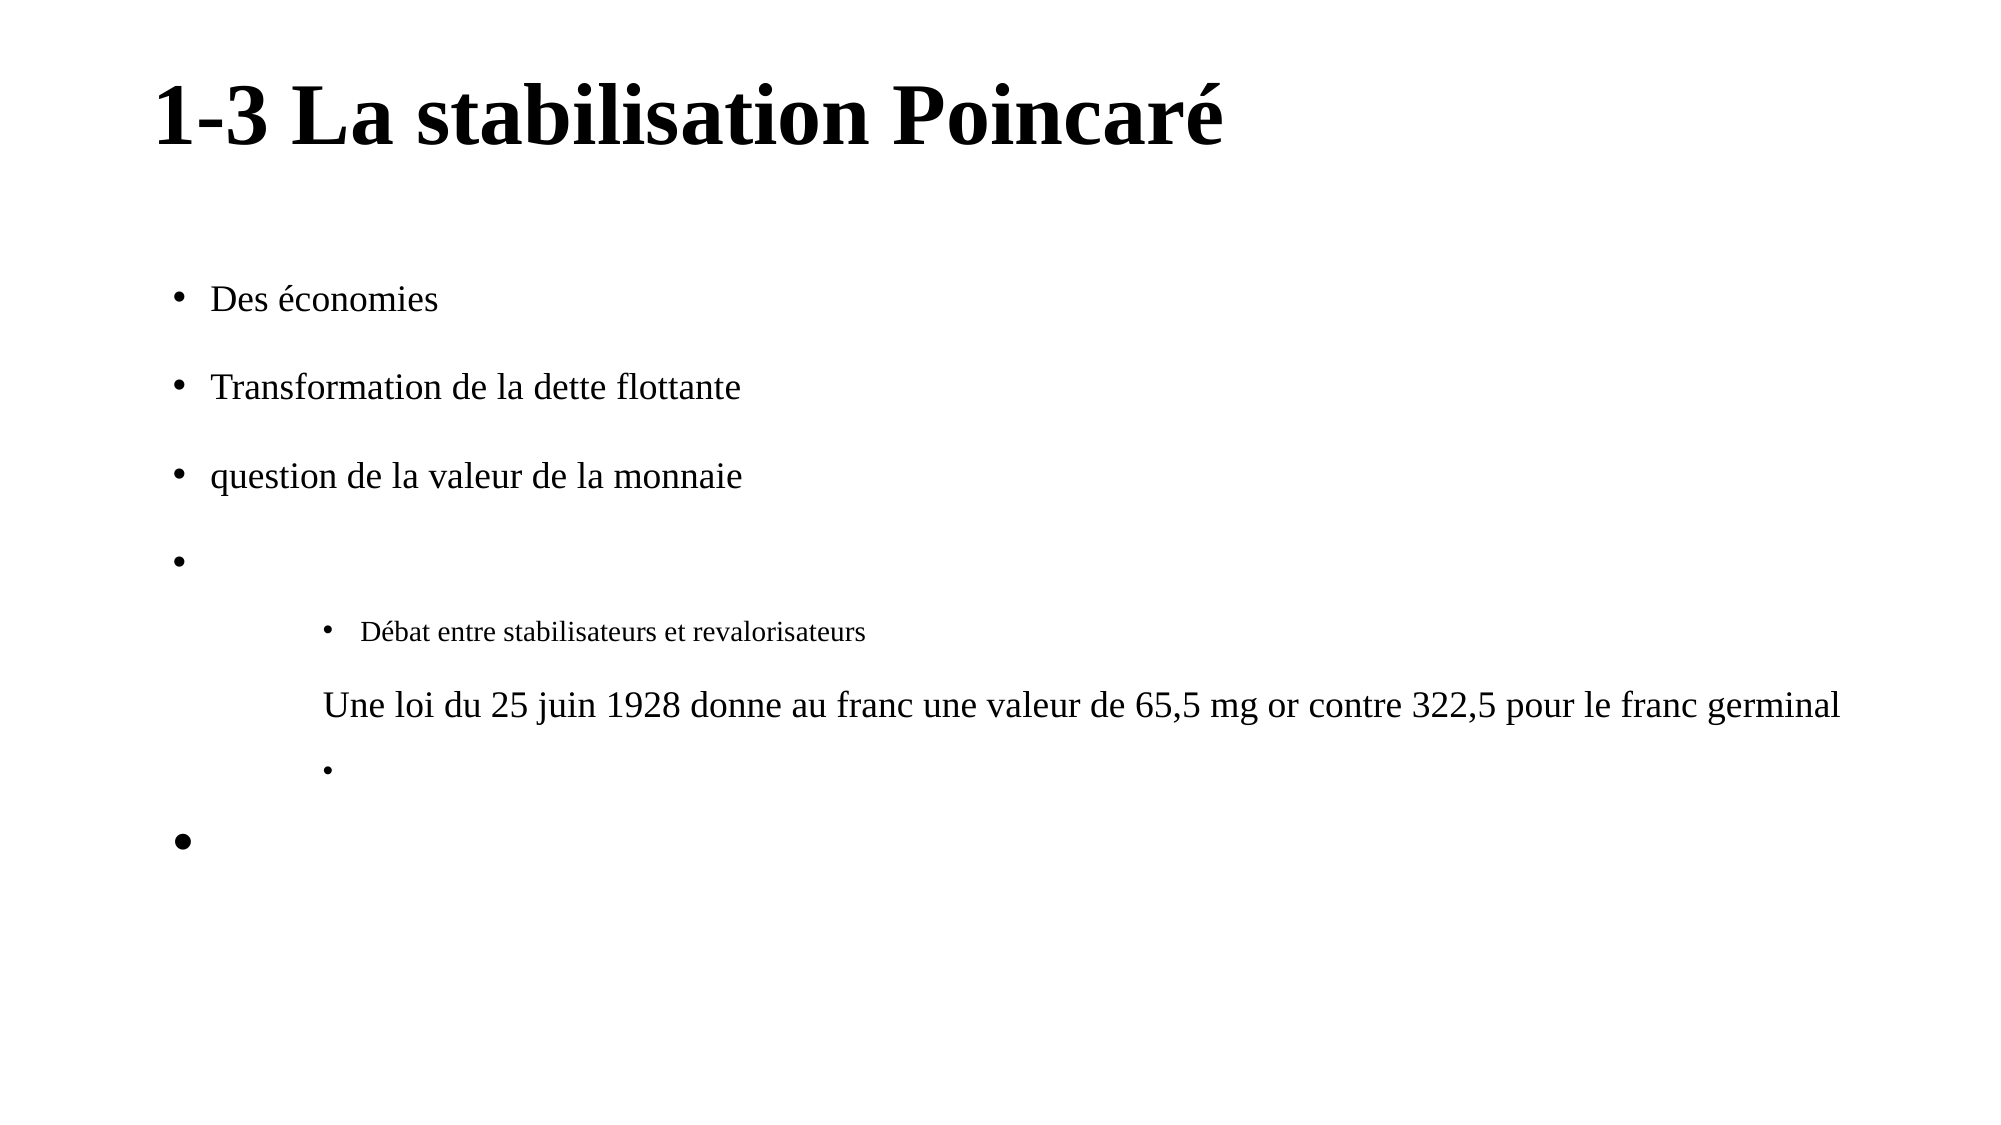

# 1-3 La stabilisation Poincaré
Des économies
Transformation de la dette flottante
question de la valeur de la monnaie
Débat entre stabilisateurs et revalorisateurs
Une loi du 25 juin 1928 donne au franc une valeur de 65,5 mg or contre 322,5 pour le franc germinal